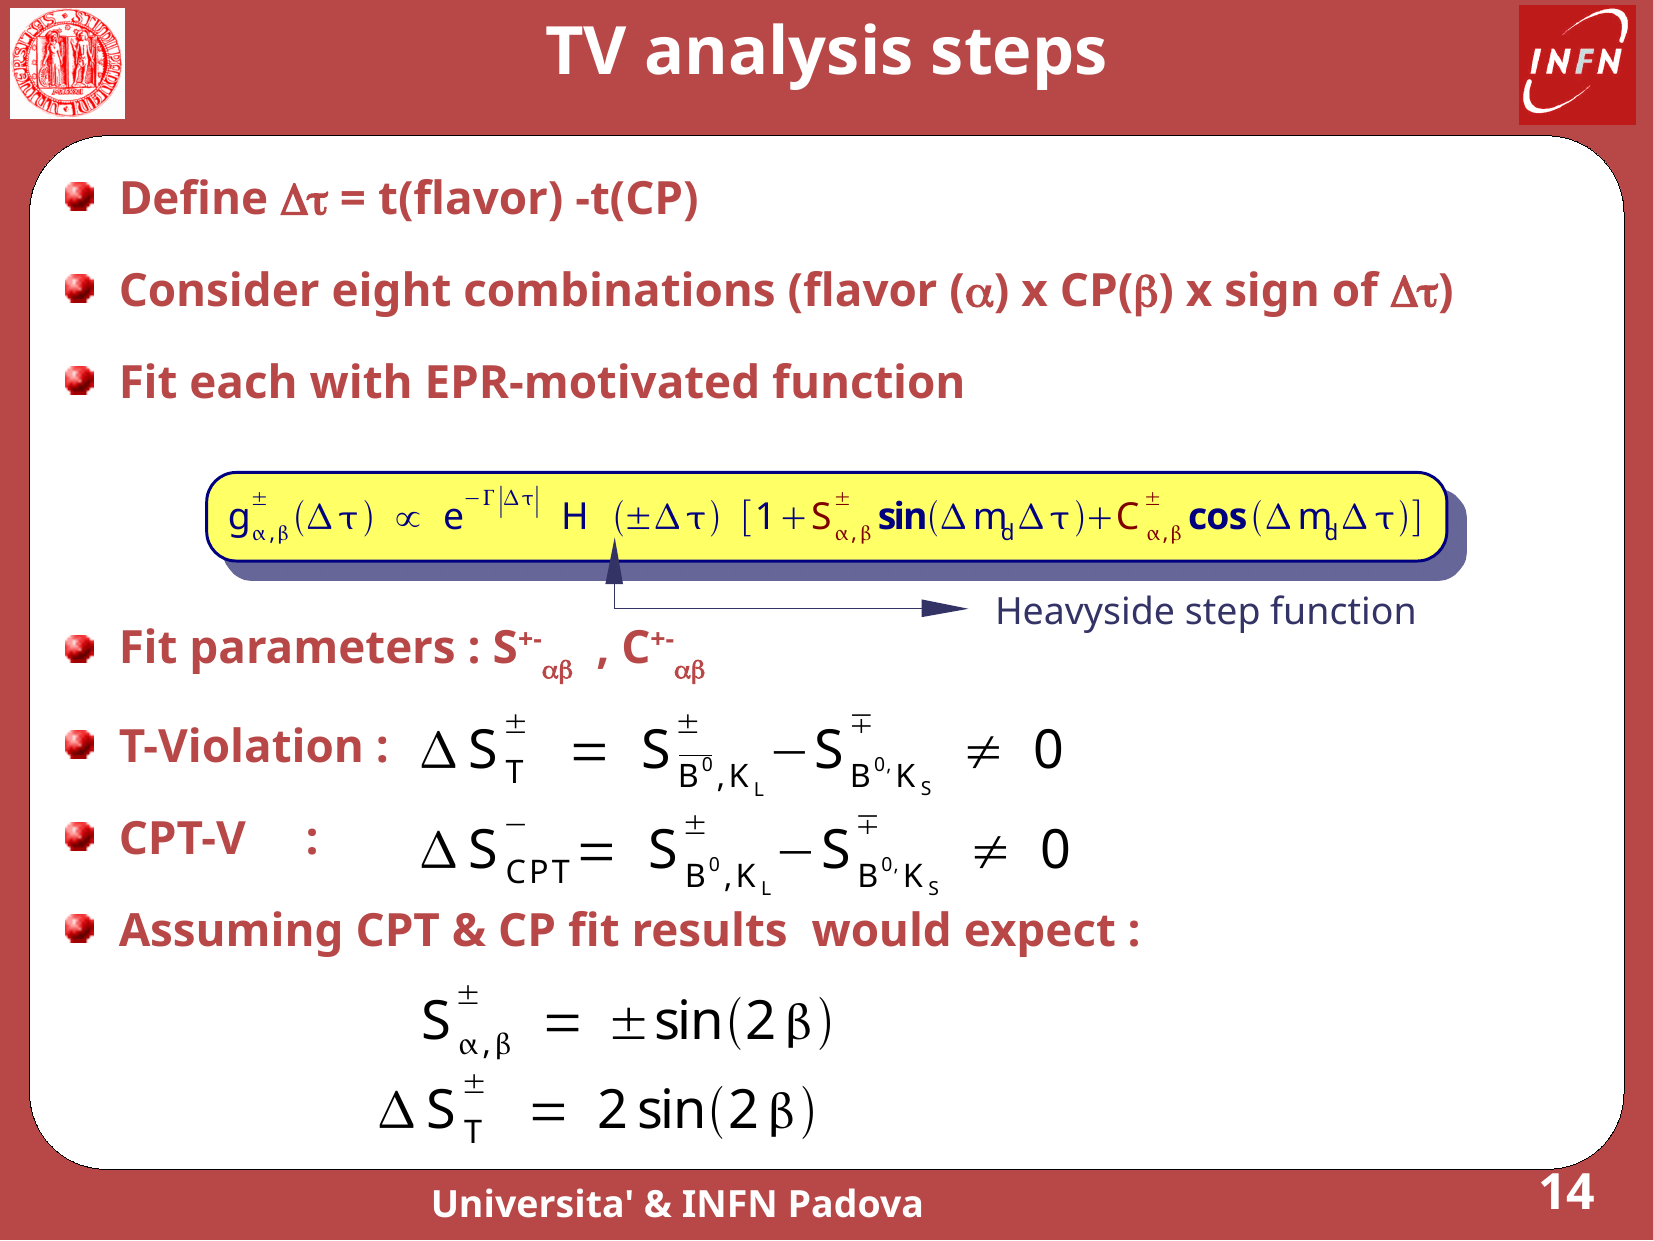

# TV analysis steps
Define Dt = t(flavor) -t(CP)
Consider eight combinations (flavor (a) x CP(b) x sign of Dt)
Fit each with EPR-motivated function
Heavyside step function
Fit parameters : S+-ab , C+-ab
T-Violation :
CPT-V :
Assuming CPT & CP fit results would expect :